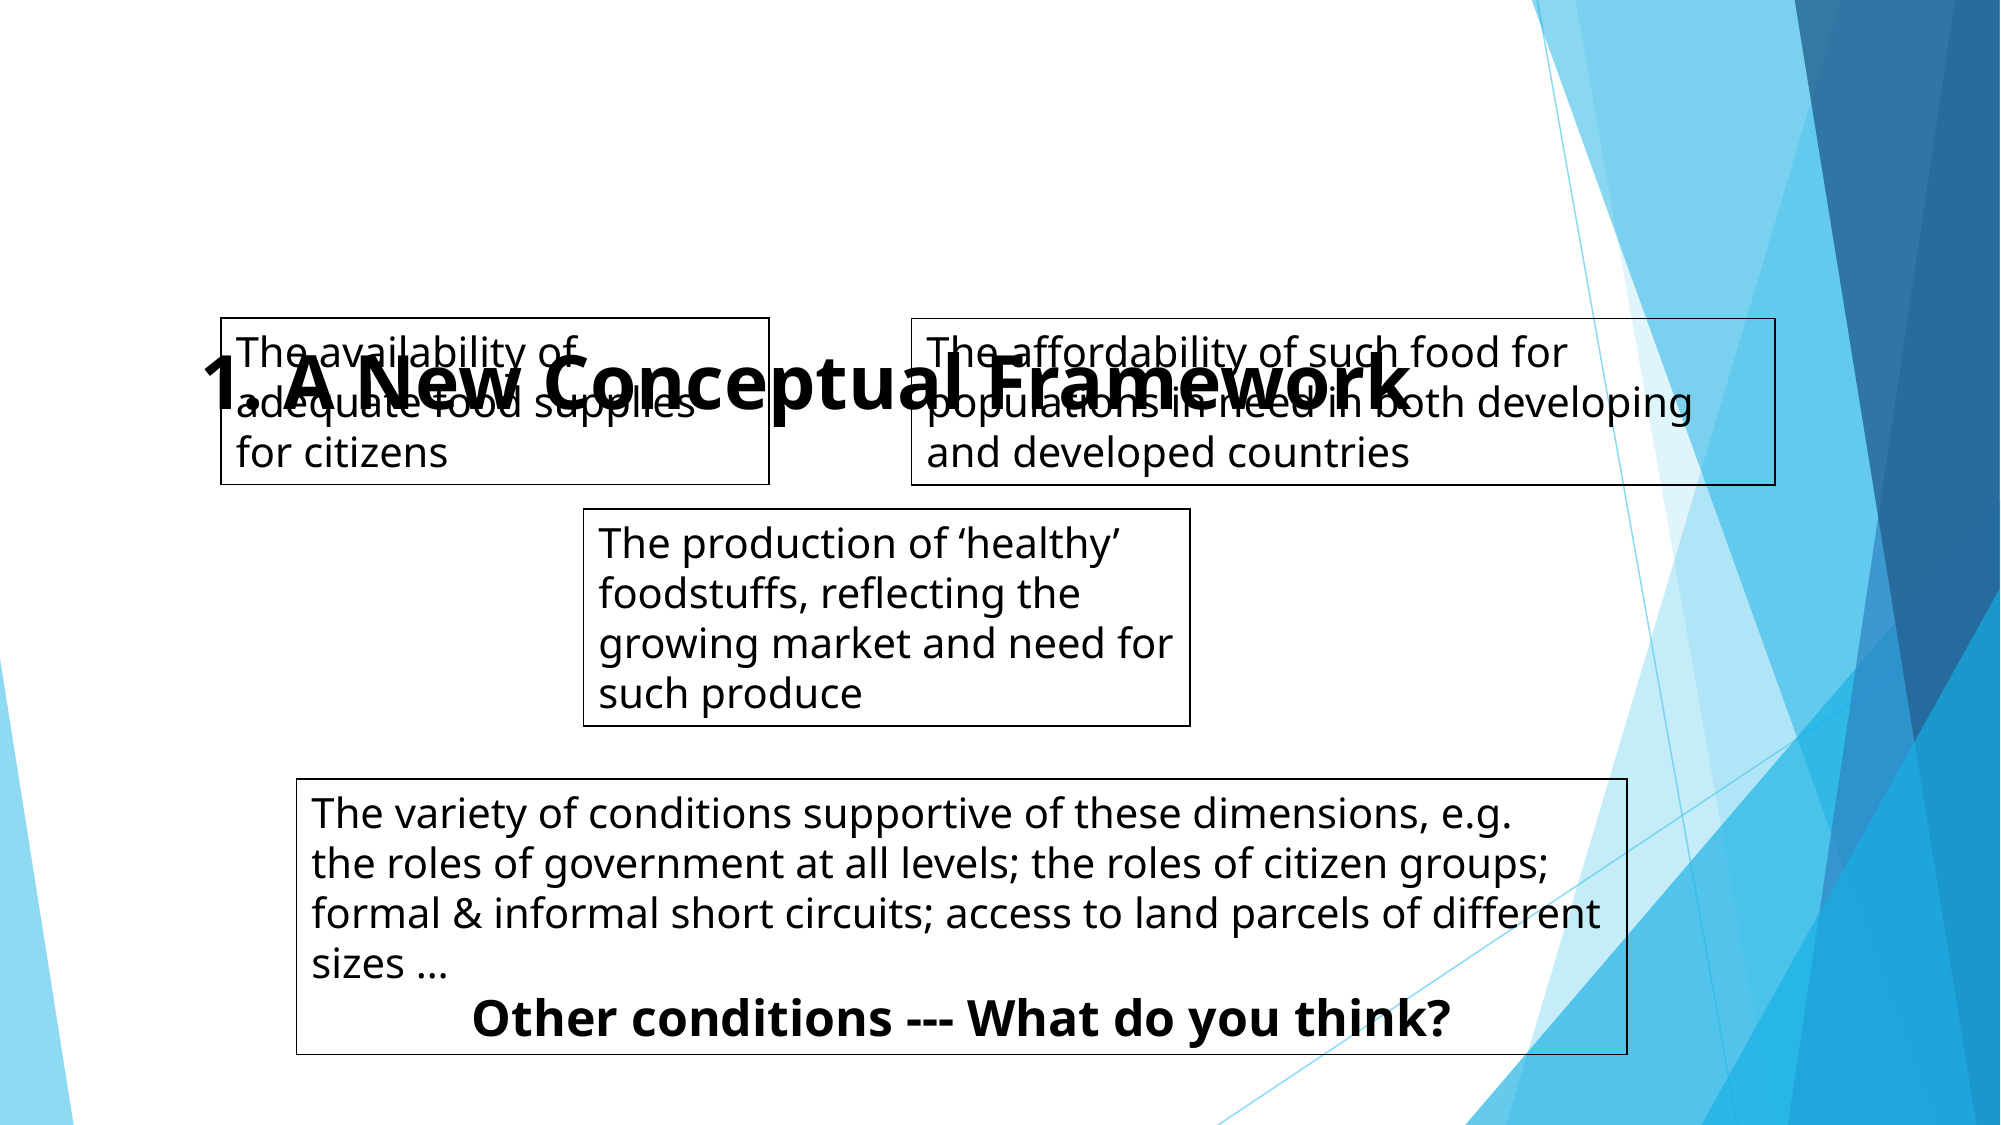

# 1. A New Conceptual Framework
The availability of adequate food supplies for citizens
The affordability of such food for populations in need in both developing and developed countries
The production of ‘healthy’ foodstuffs, reflecting the growing market and need for such produce
The variety of conditions supportive of these dimensions, e.g.
the roles of government at all levels; the roles of citizen groups;
formal & informal short circuits; access to land parcels of different
sizes …
Other conditions --- What do you think?